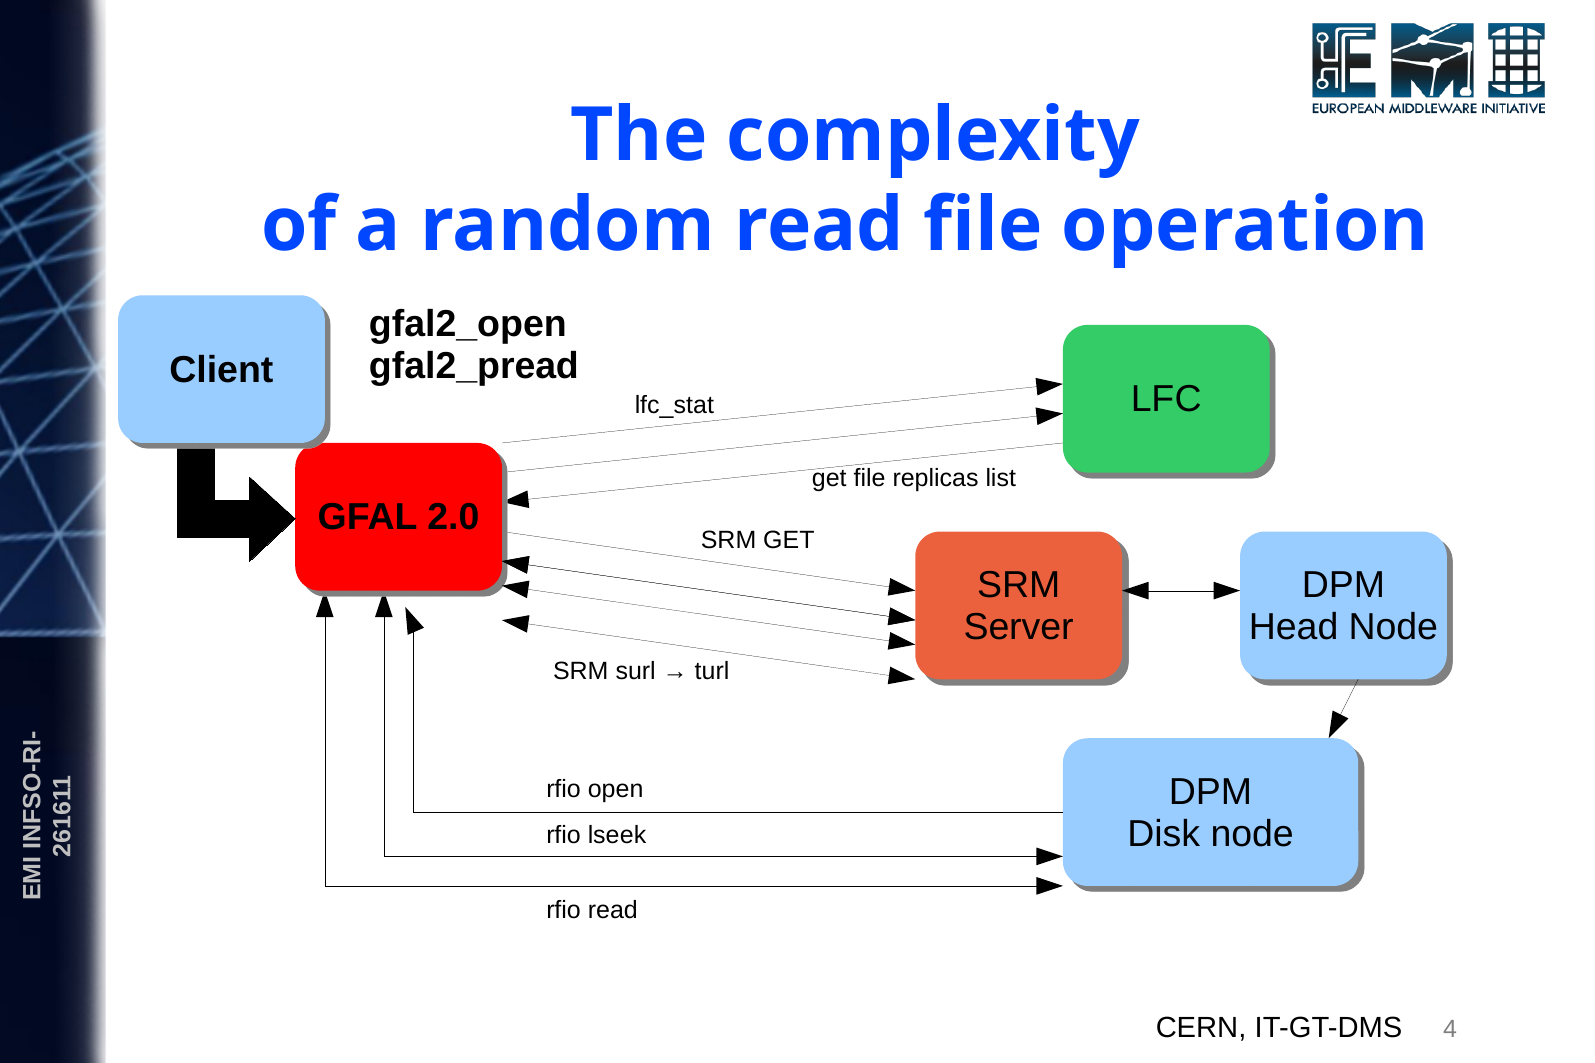

# The complexity of a random read file operation
Client
gfal2_open
gfal2_pread
LFC
lfc_stat
GFAL 2.0
get file replicas list
 SRM GET
SRM
Server
DPM
Head Node
 SRM surl → turl
DPM
Disk node
rfio open
rfio lseek
rfio read
CERN, IT-GT-DMS
4